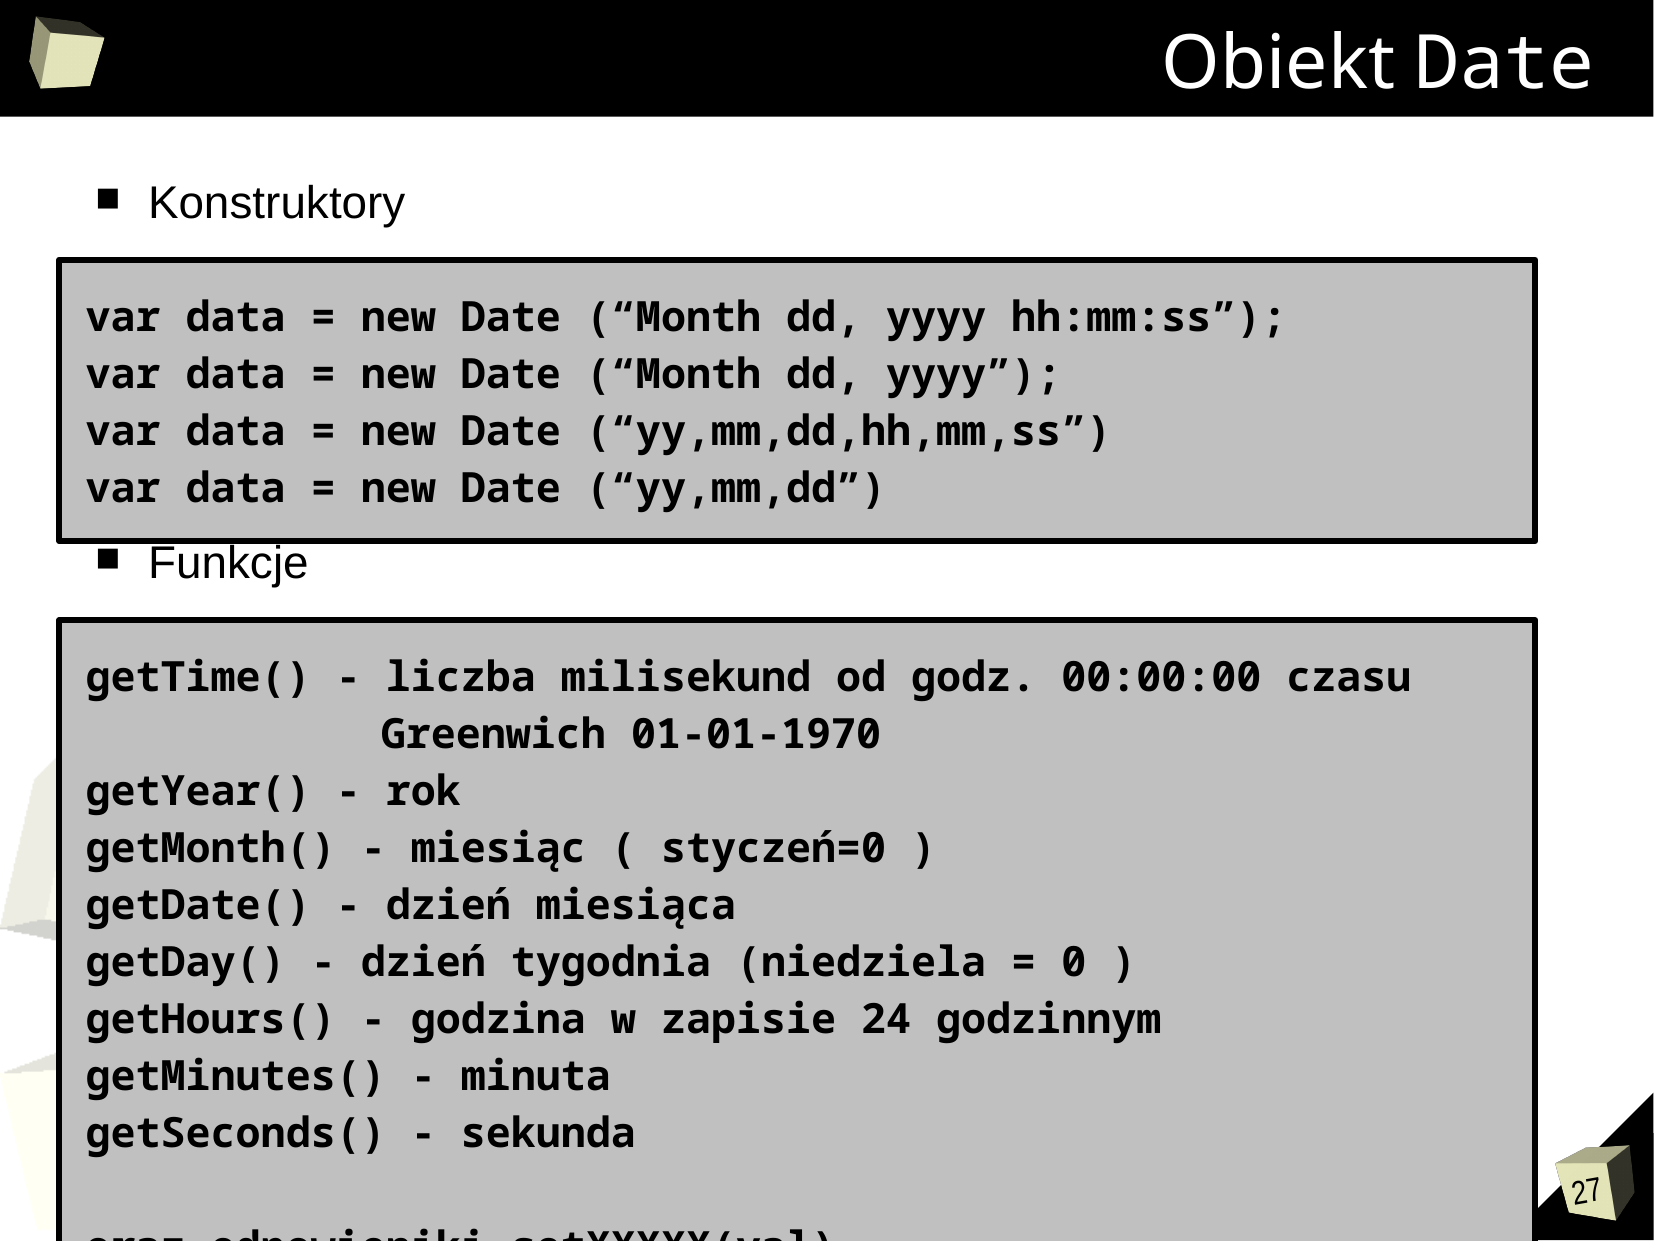

# Obiekt Date
Konstruktory
var data = new Date (“Month dd, yyyy hh:mm:ss”);
var data = new Date (“Month dd, yyyy”);
var data = new Date (“yy,mm,dd,hh,mm,ss”)
var data = new Date (“yy,mm,dd”)
Funkcje
getTime() - liczba milisekund od godz. 00:00:00 czasu 					Greenwich 01-01-1970
getYear() - rok
getMonth() - miesiąc ( styczeń=0 )
getDate() - dzień miesiąca
getDay() - dzień tygodnia (niedziela = 0 )
getHours() - godzina w zapisie 24 godzinnym
getMinutes() - minuta
getSeconds() - sekunda
oraz odpowieniki setXXXXX(val)